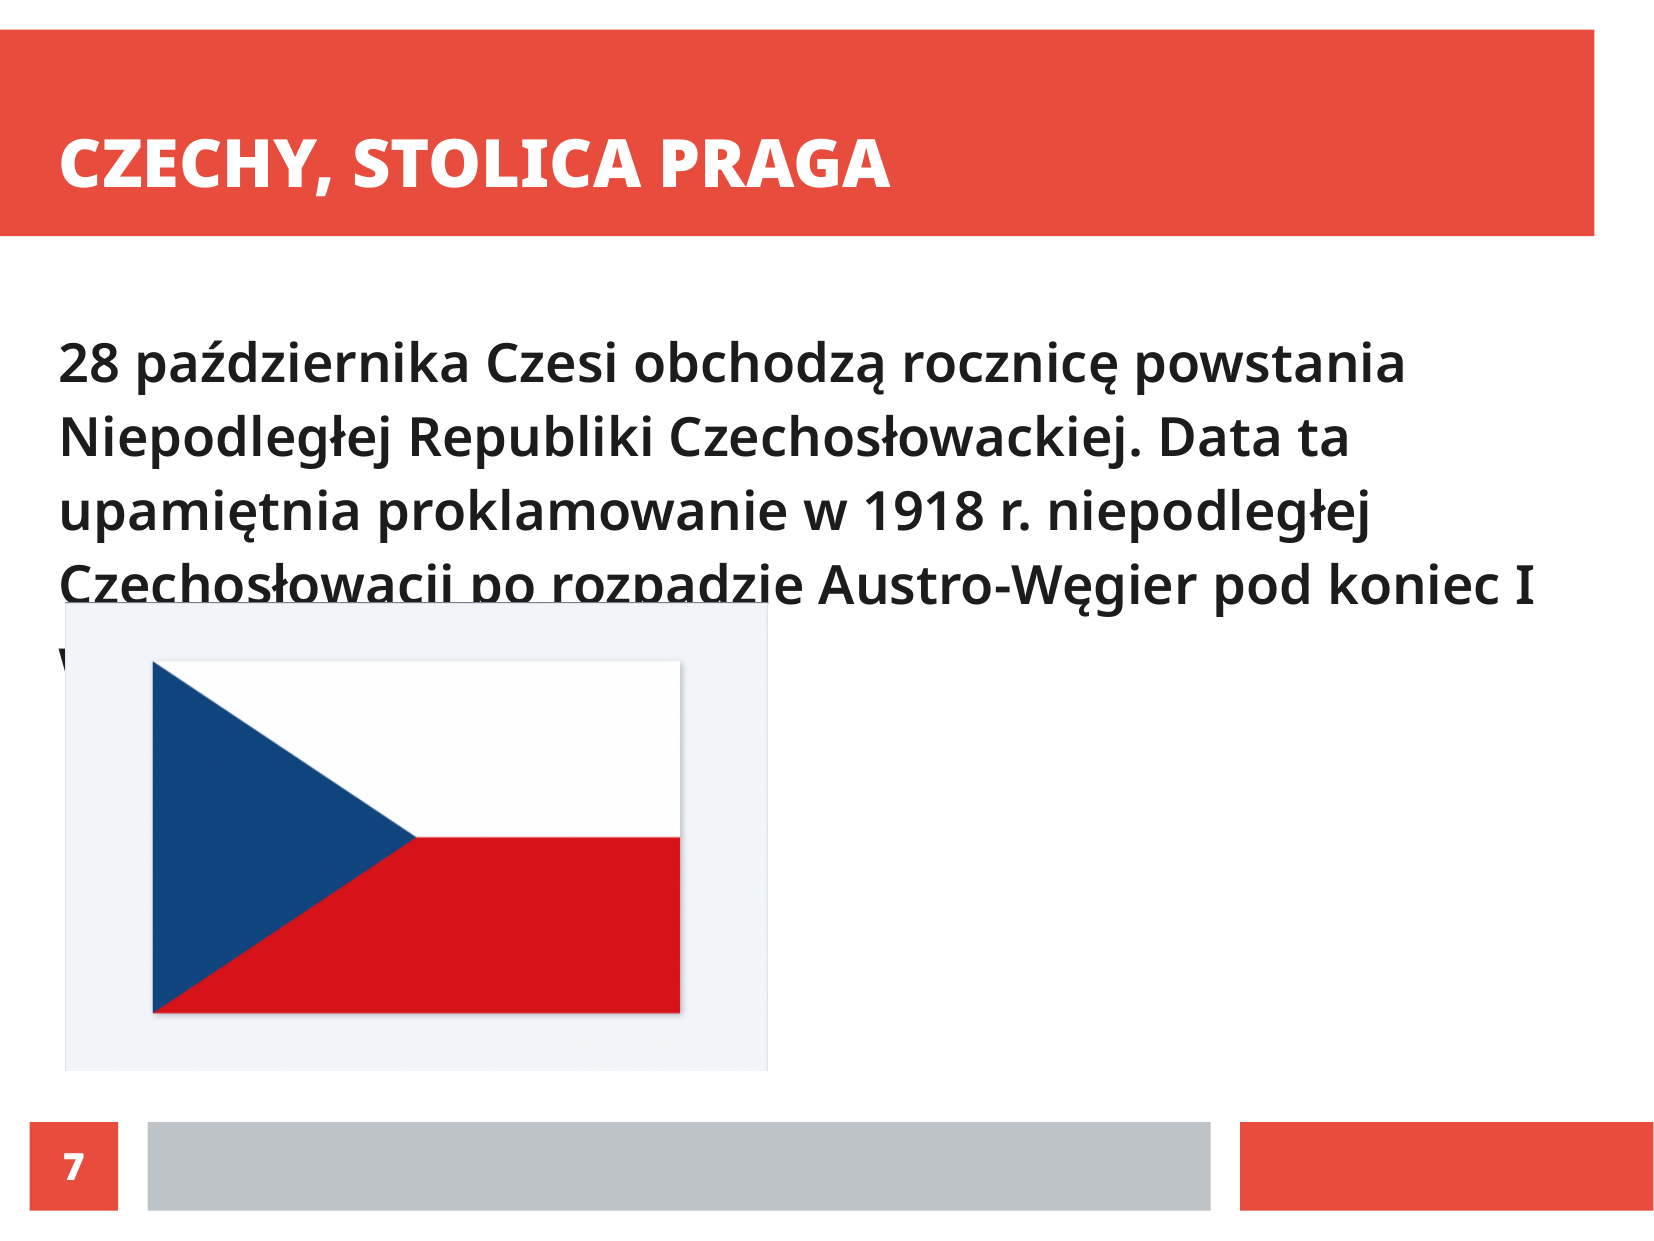

# CZECHY, STOLICA PRAGA
28 października Czesi obchodzą rocznicę powstania Niepodległej Republiki Czechosłowackiej. Data ta upamiętnia proklamowanie w 1918 r. niepodległej Czechosłowacji po rozpadzie Austro-Węgier pod koniec I wojny światowej.
7